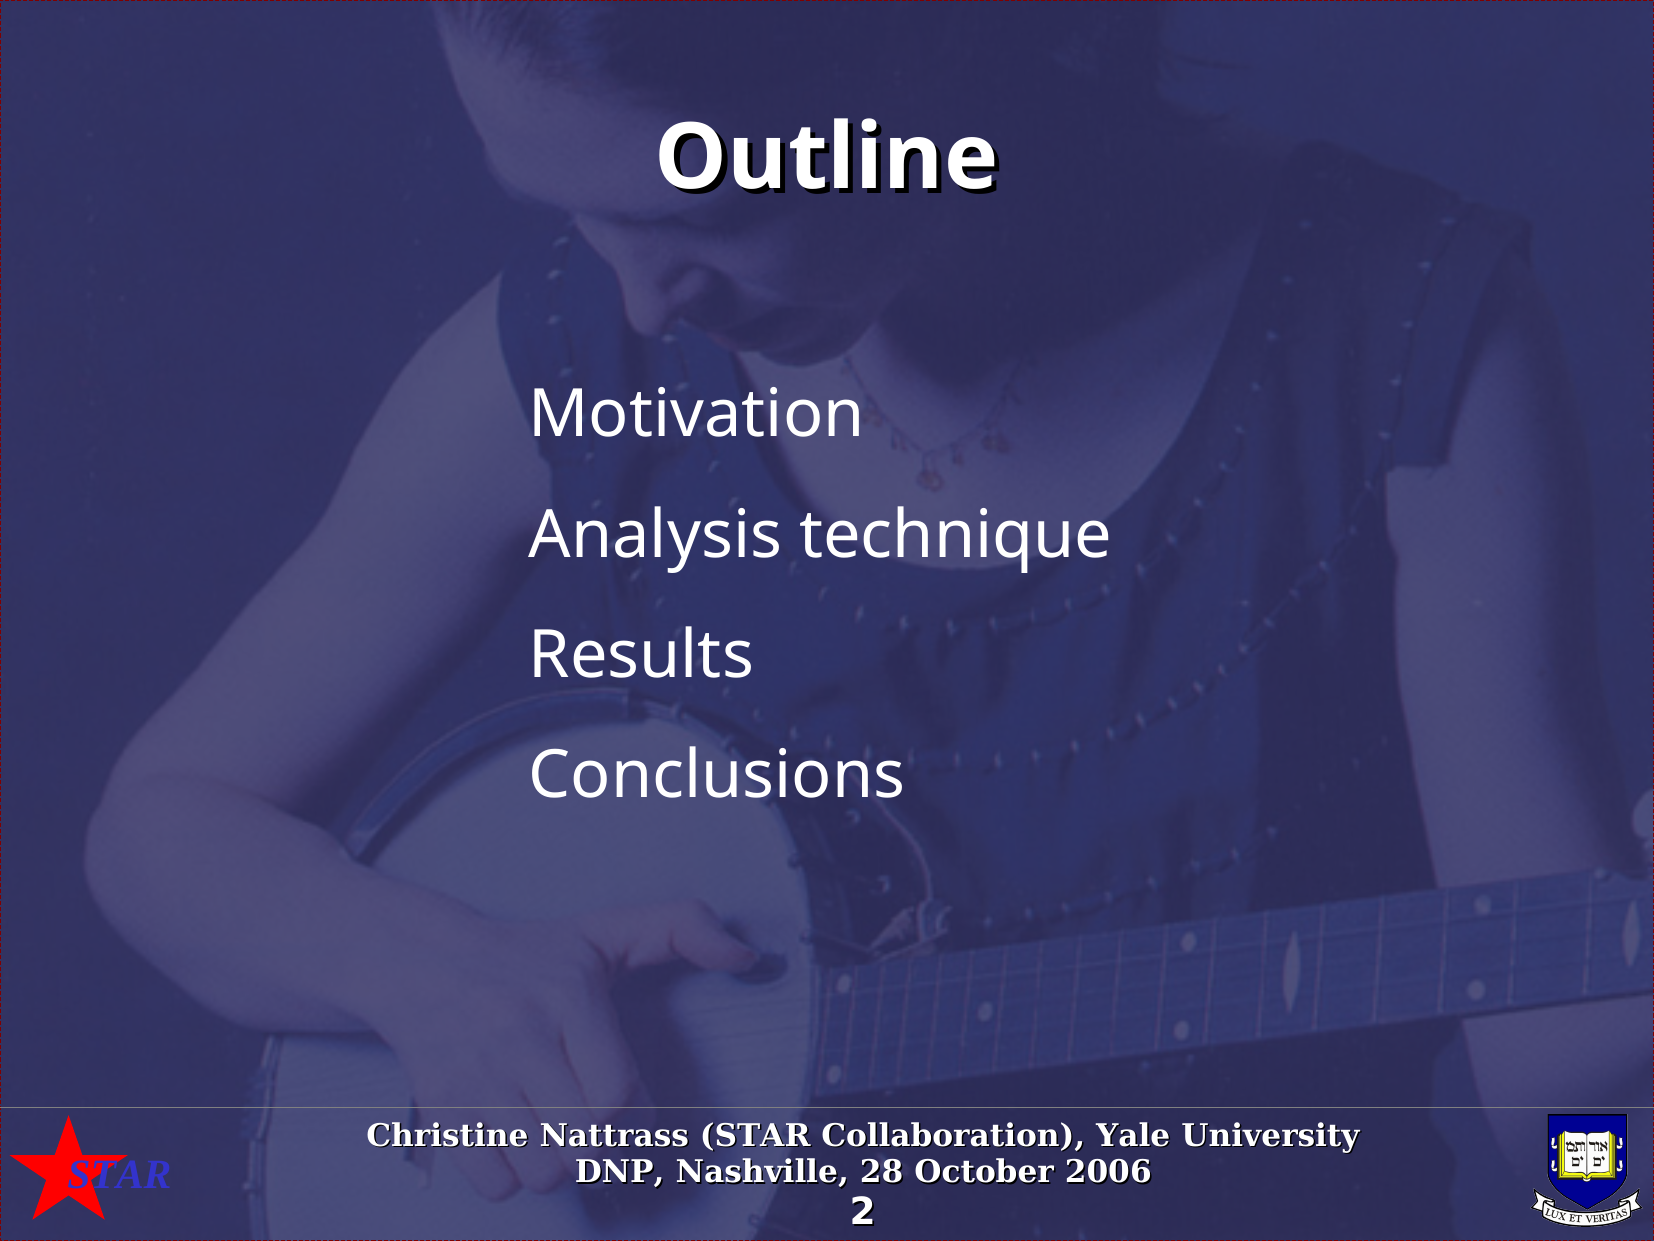

# Outline
Motivation
Analysis technique
Results
Conclusions
2